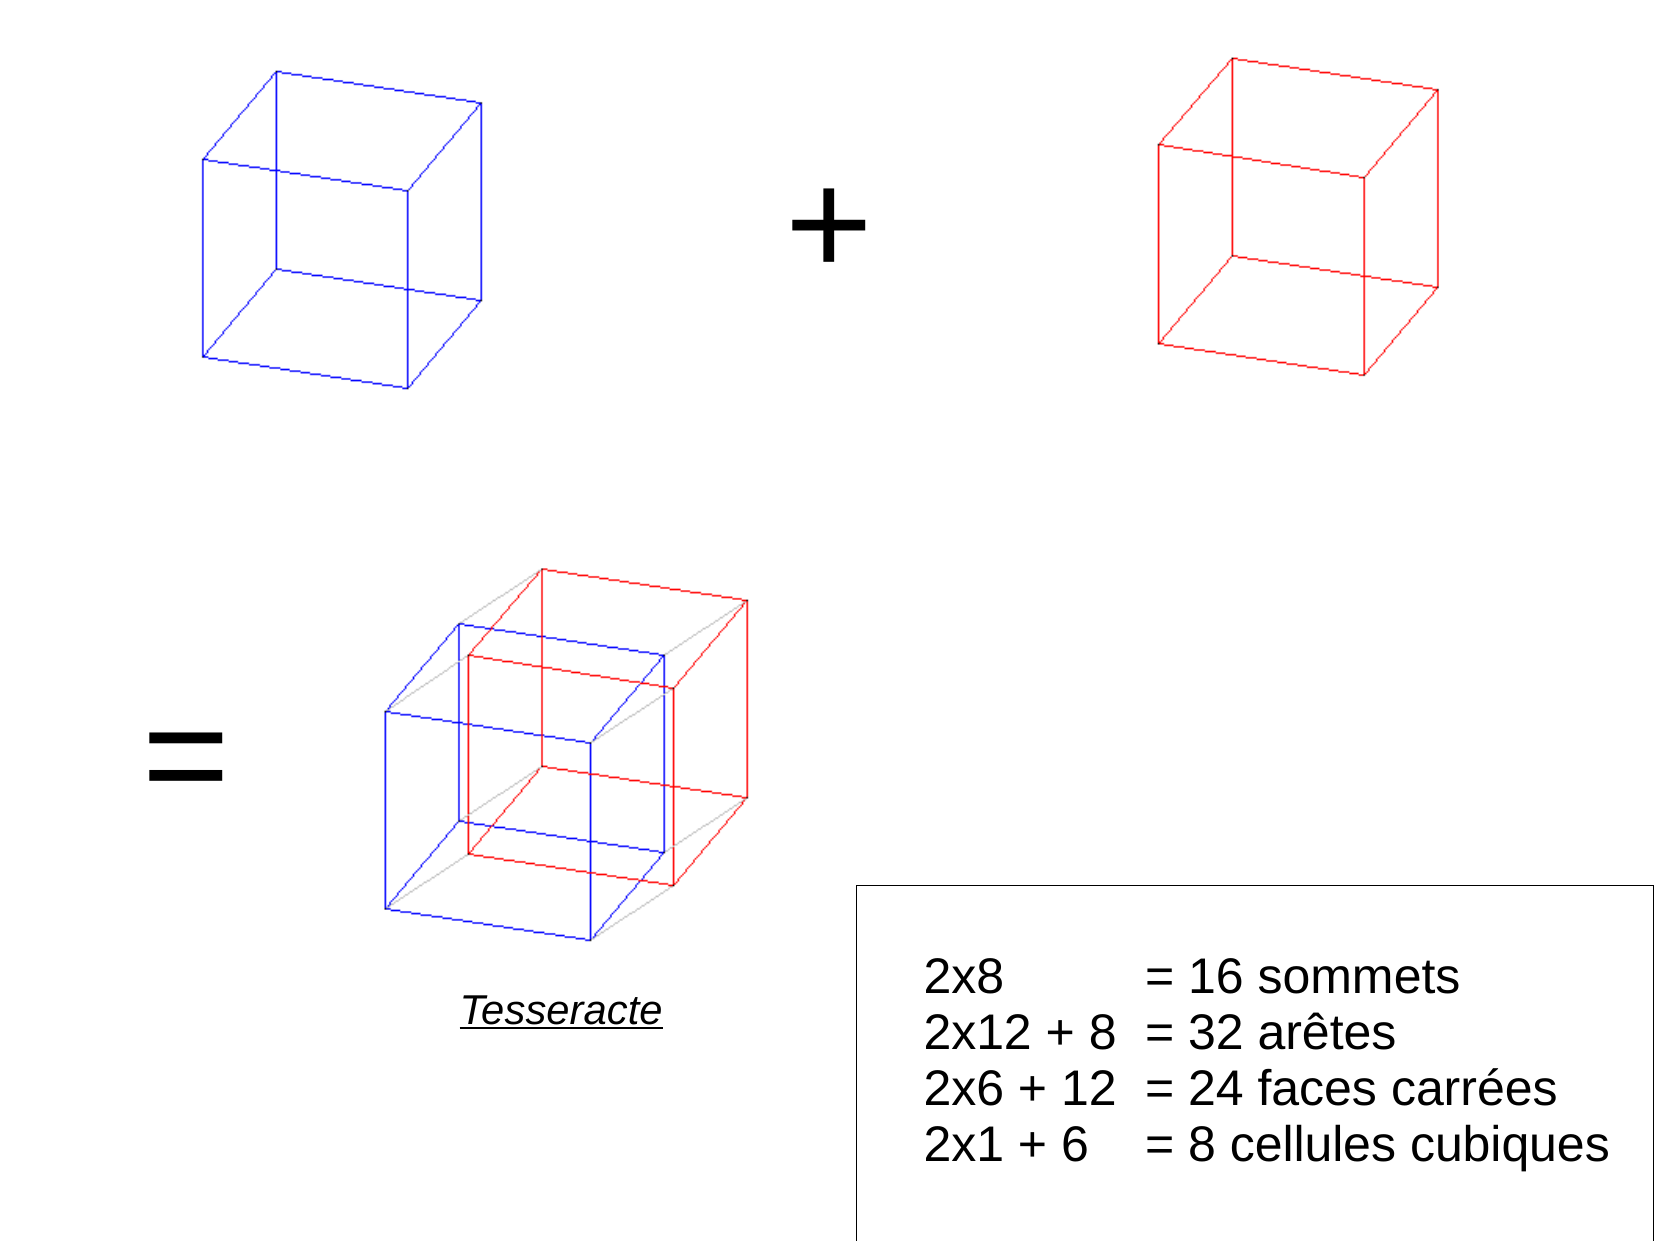

+
=
2x8		= 16 sommets
2x12 + 8	= 32 arêtes
2x6 + 12	= 24 faces carrées
2x1 + 6	= 8 cellules cubiques
Tesseracte